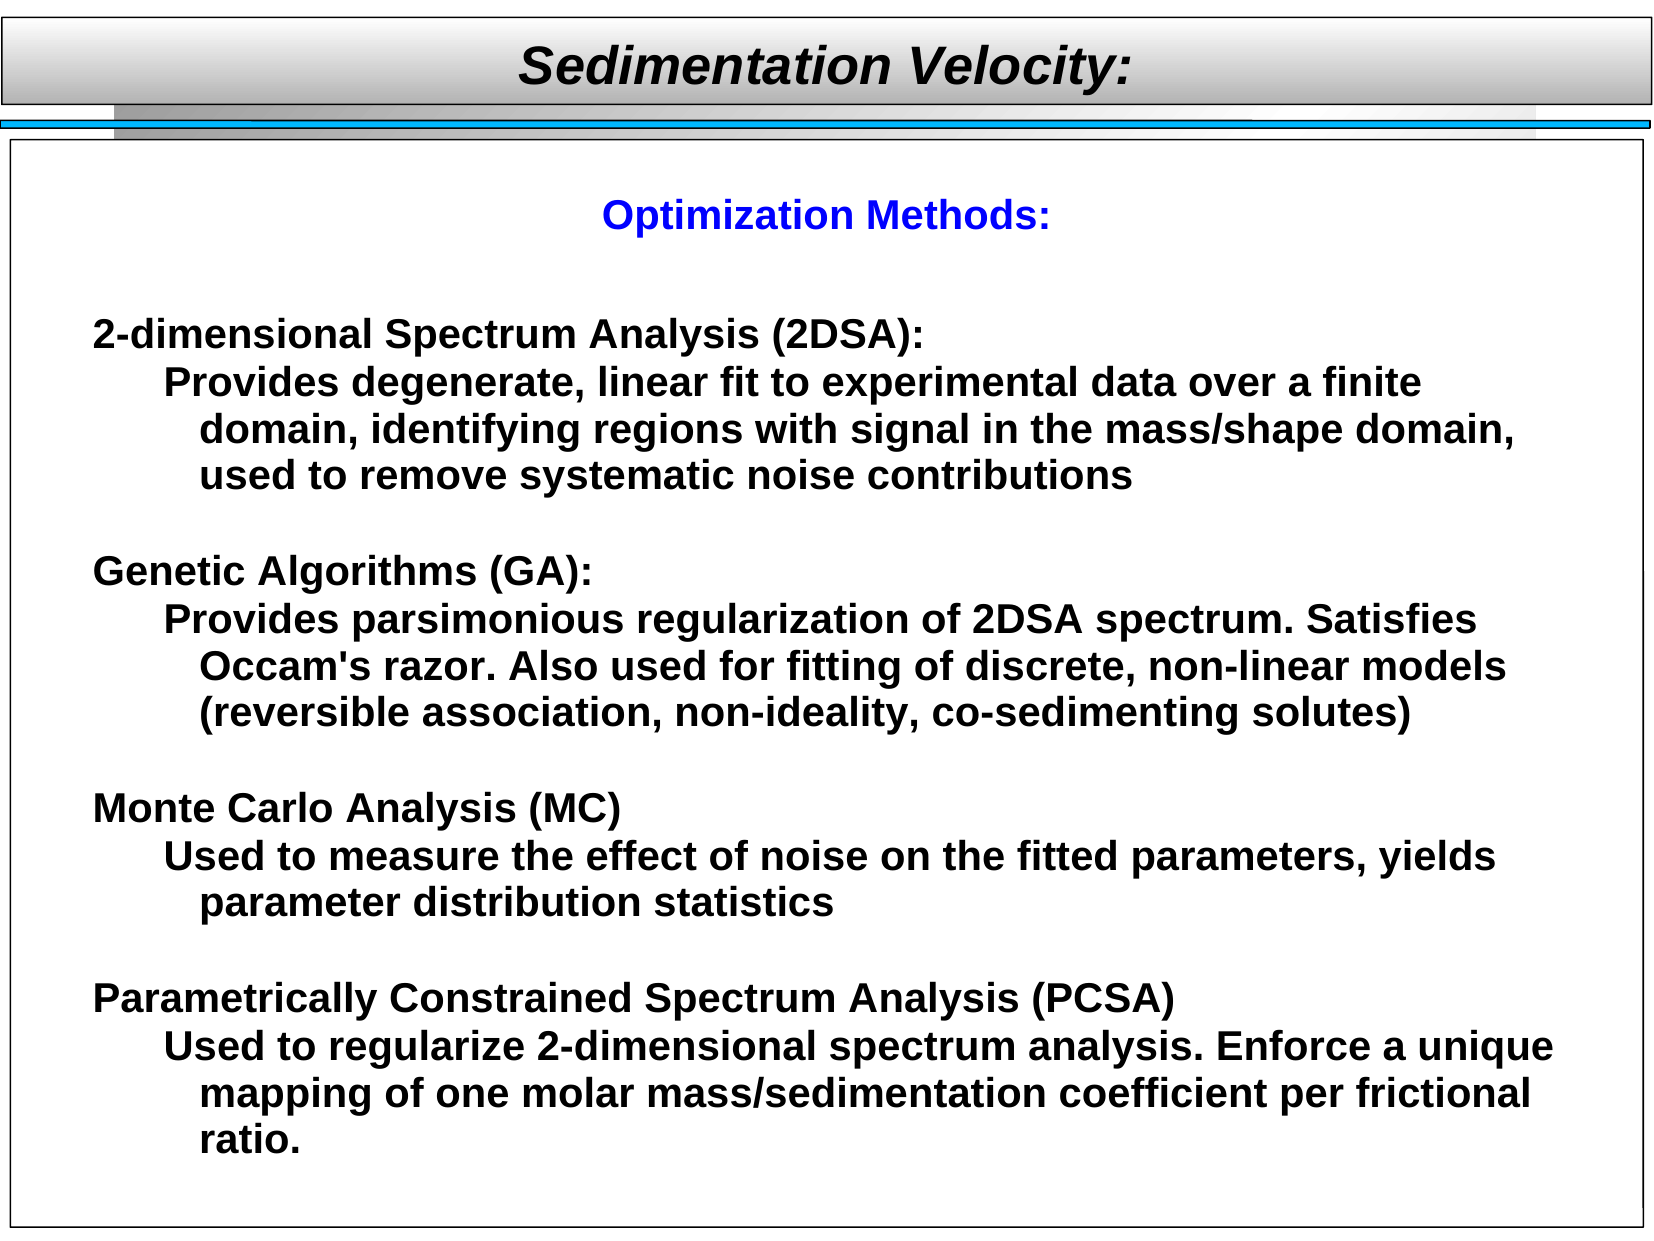

Sedimentation Velocity:
Optimization Methods:
2-dimensional Spectrum Analysis (2DSA):
Provides degenerate, linear fit to experimental data over a finite domain, identifying regions with signal in the mass/shape domain, used to remove systematic noise contributions
Genetic Algorithms (GA):
Provides parsimonious regularization of 2DSA spectrum. Satisfies Occam's razor. Also used for fitting of discrete, non-linear models (reversible association, non-ideality, co-sedimenting solutes)
Monte Carlo Analysis (MC)
Used to measure the effect of noise on the fitted parameters, yields parameter distribution statistics
Parametrically Constrained Spectrum Analysis (PCSA)
Used to regularize 2-dimensional spectrum analysis. Enforce a unique mapping of one molar mass/sedimentation coefficient per frictional ratio.